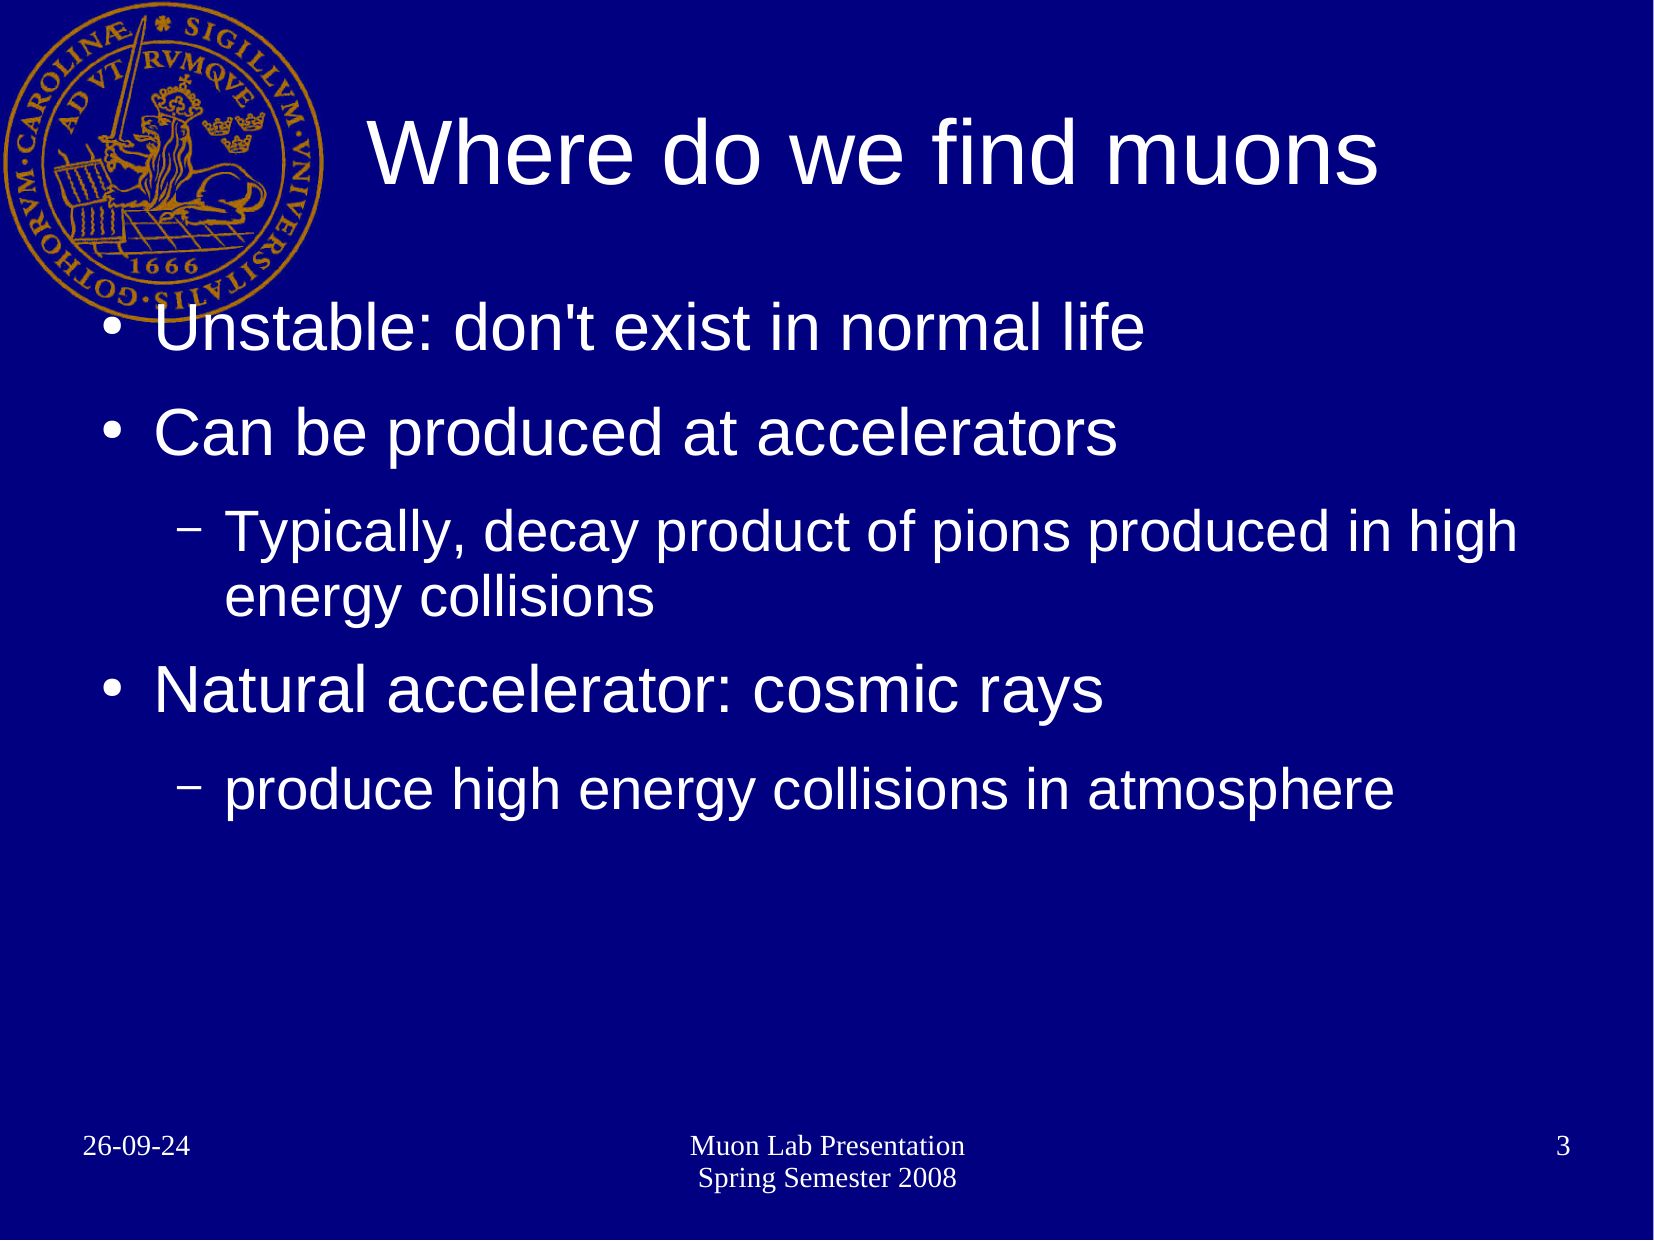

# Where do we find muons
Unstable: don't exist in normal life
Can be produced at accelerators
Typically, decay product of pions produced in high energy collisions
Natural accelerator: cosmic rays
produce high energy collisions in atmosphere
3